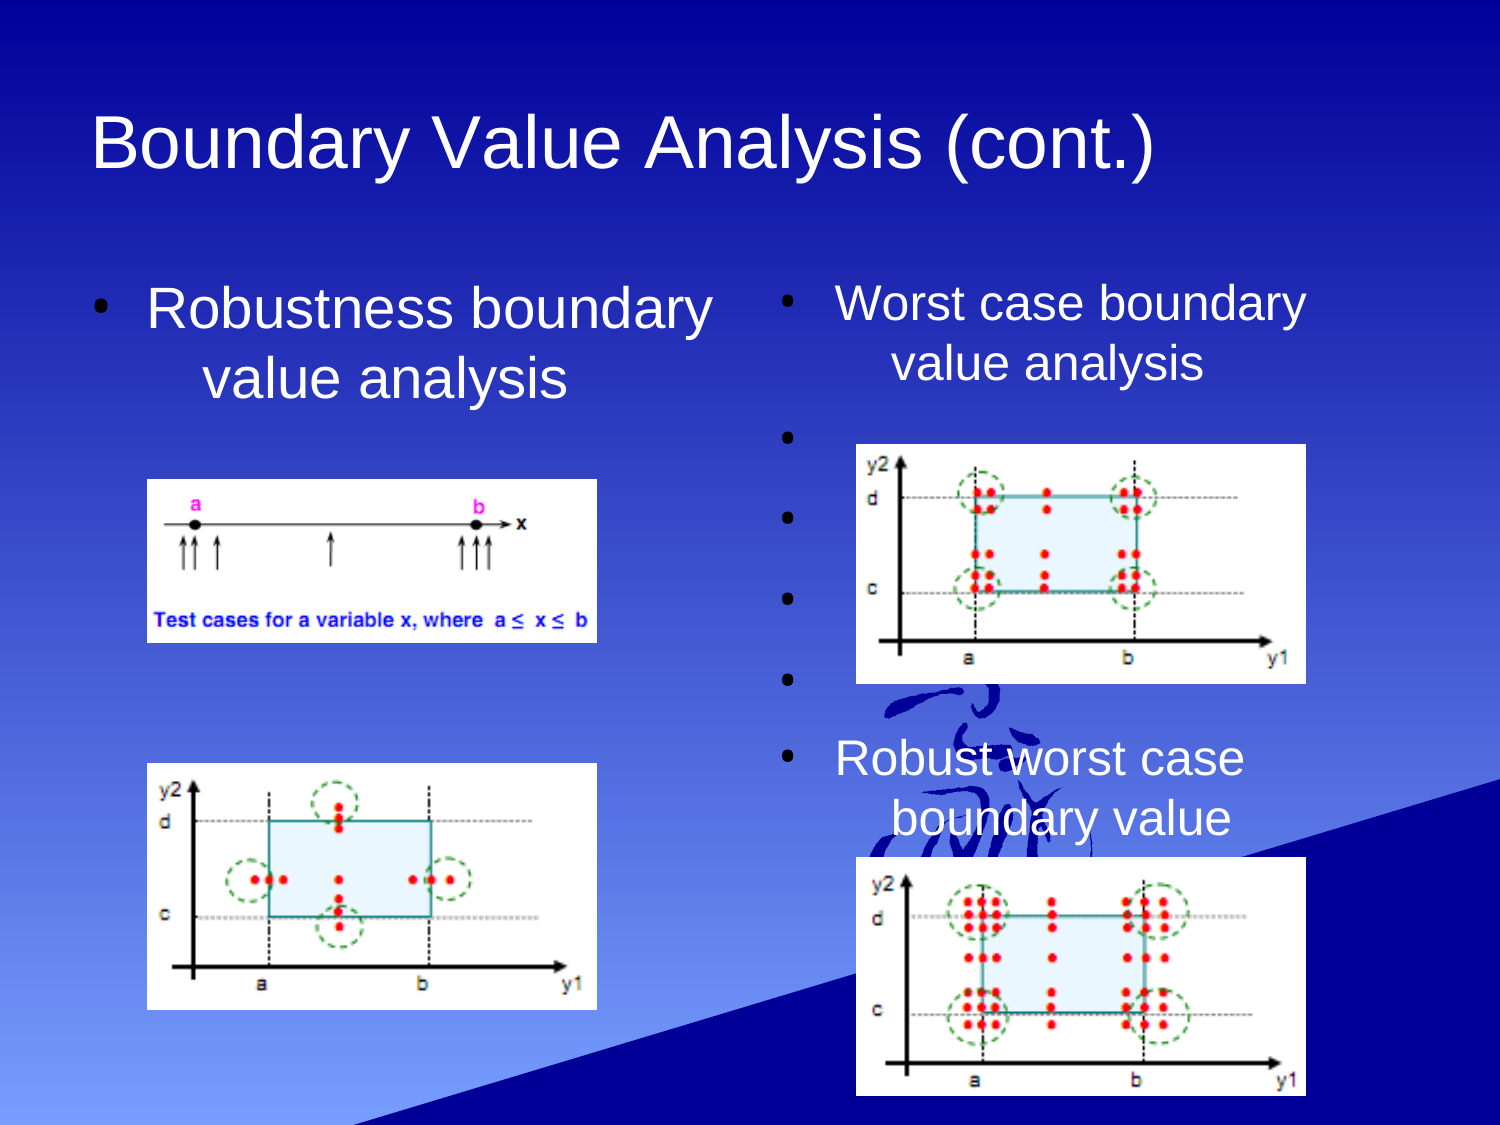

# Boundary Value Analysis (cont.)
Robustness boundary value analysis
Worst case boundary value analysis
Robust worst case boundary value analysis